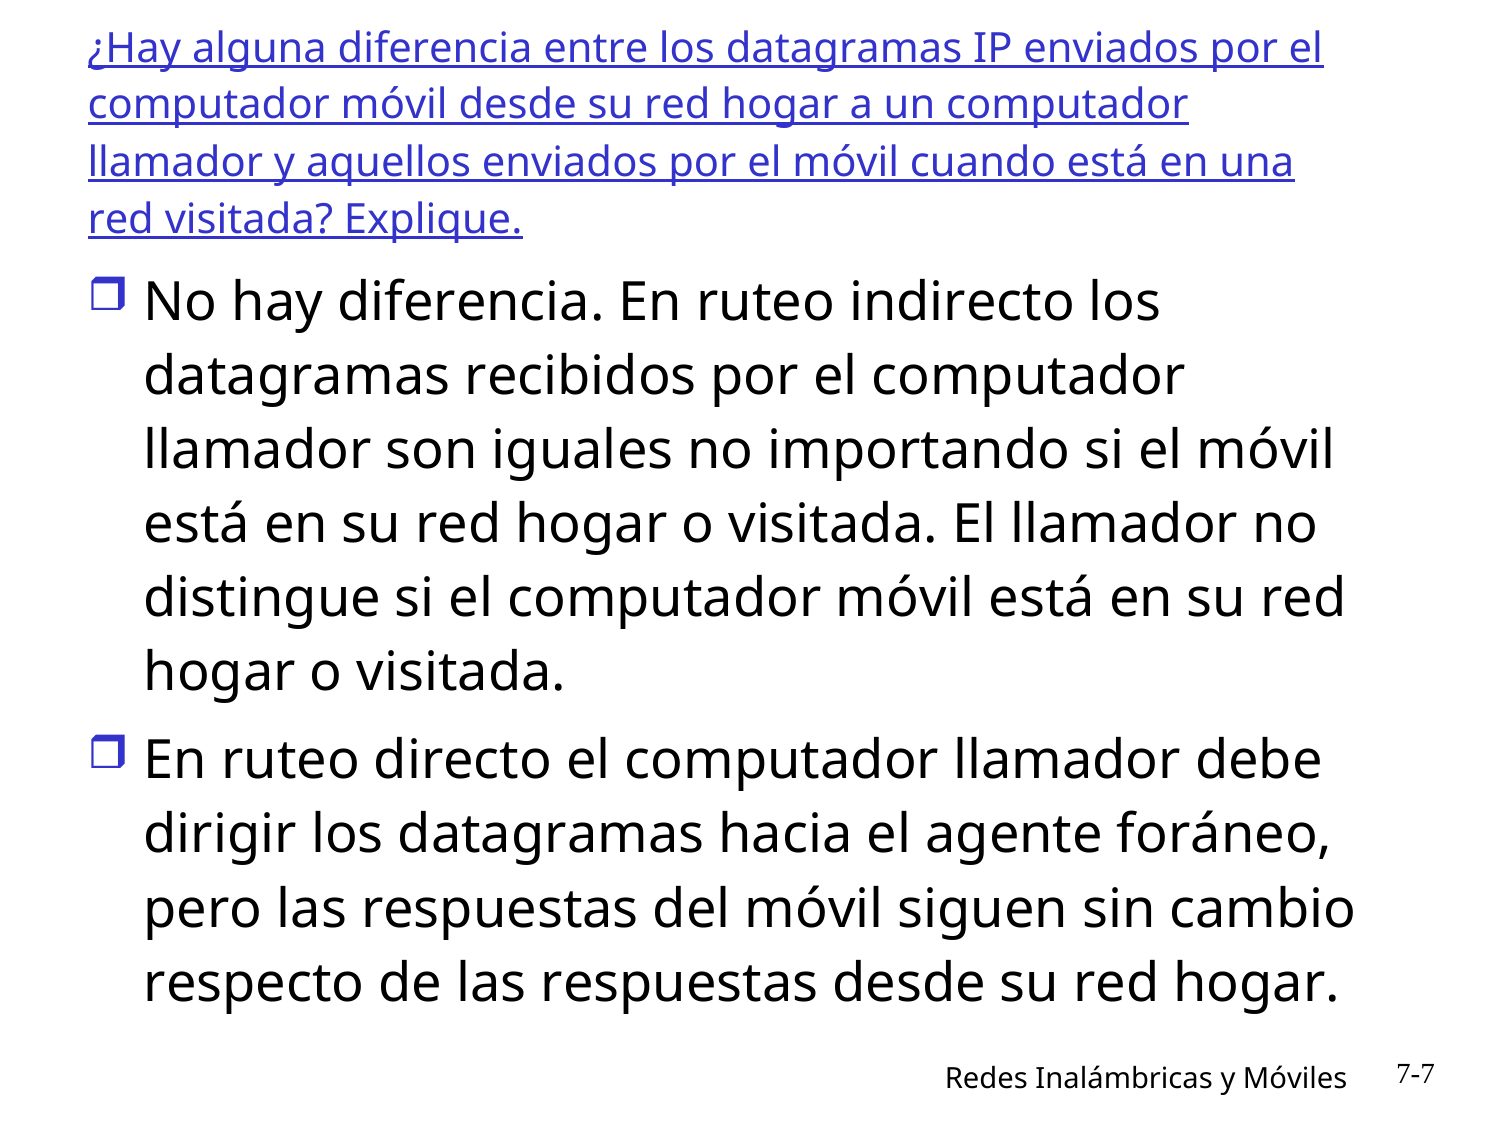

# ¿Hay alguna diferencia entre los datagramas IP enviados por el computador móvil desde su red hogar a un computador llamador y aquellos enviados por el móvil cuando está en una red visitada? Explique.
No hay diferencia. En ruteo indirecto los datagramas recibidos por el computador llamador son iguales no importando si el móvil está en su red hogar o visitada. El llamador no distingue si el computador móvil está en su red hogar o visitada.
En ruteo directo el computador llamador debe dirigir los datagramas hacia el agente foráneo, pero las respuestas del móvil siguen sin cambio respecto de las respuestas desde su red hogar.
7